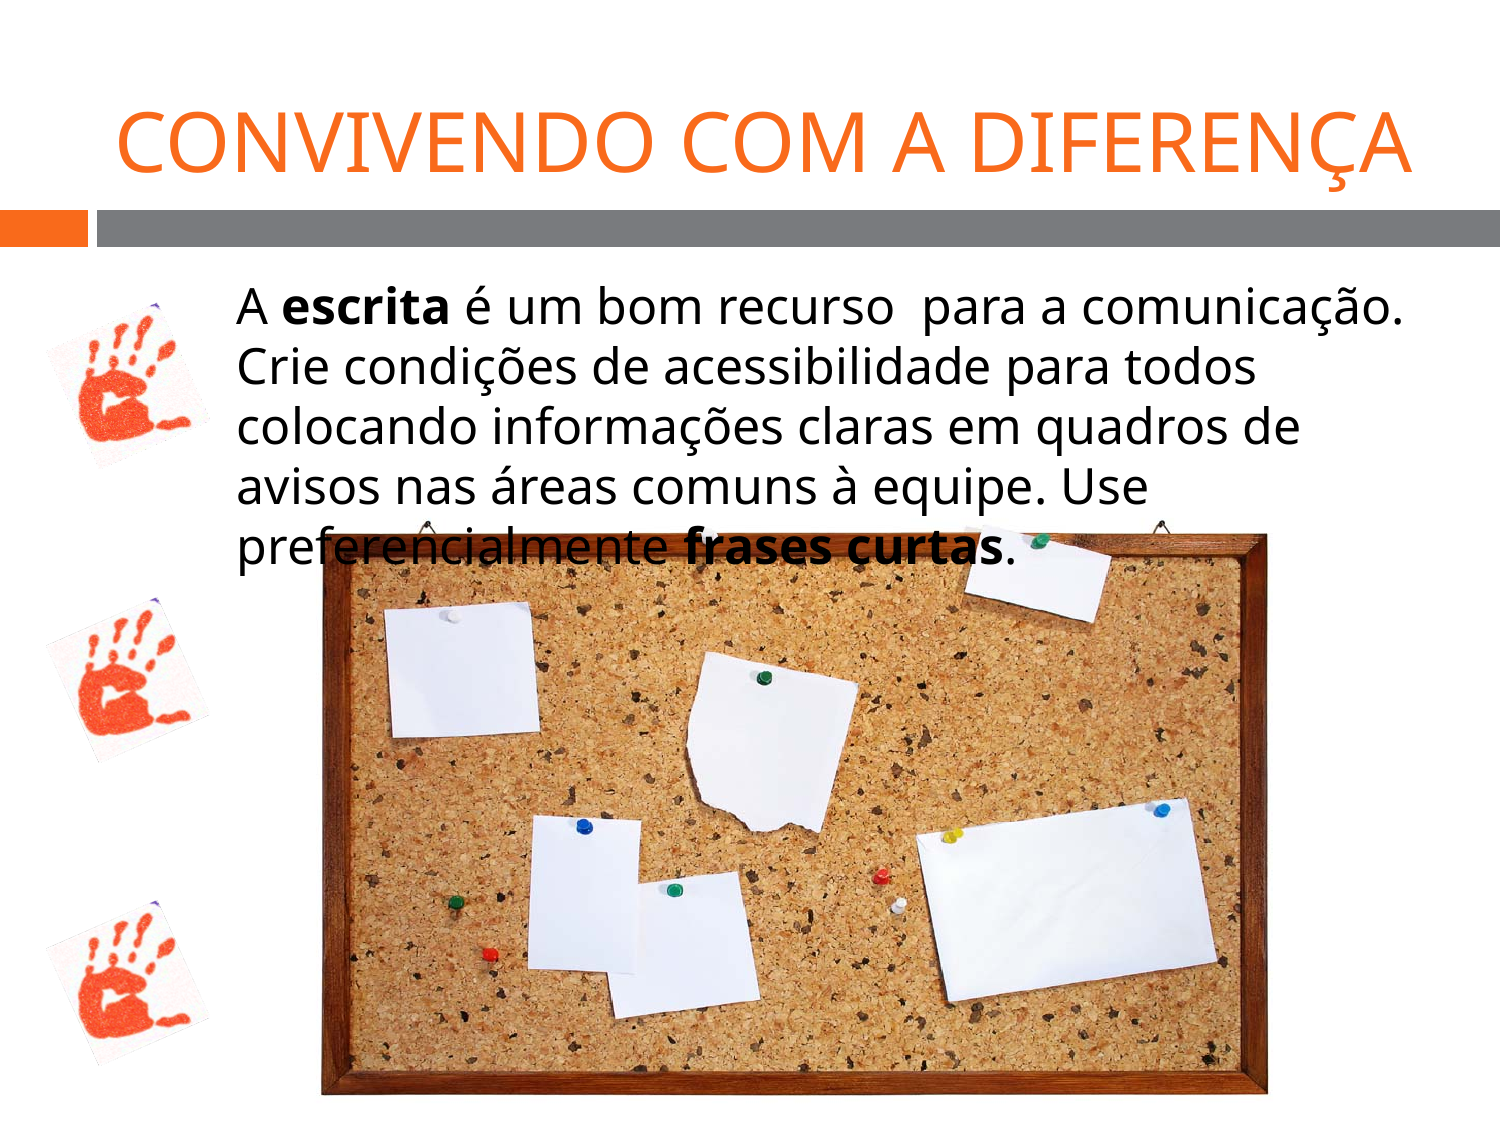

# CONVIVENDO COM A DIFERENÇA
A escrita é um bom recurso para a comunicação. Crie condições de acessibilidade para todos colocando informações claras em quadros de avisos nas áreas comuns à equipe. Use preferencialmente frases curtas.